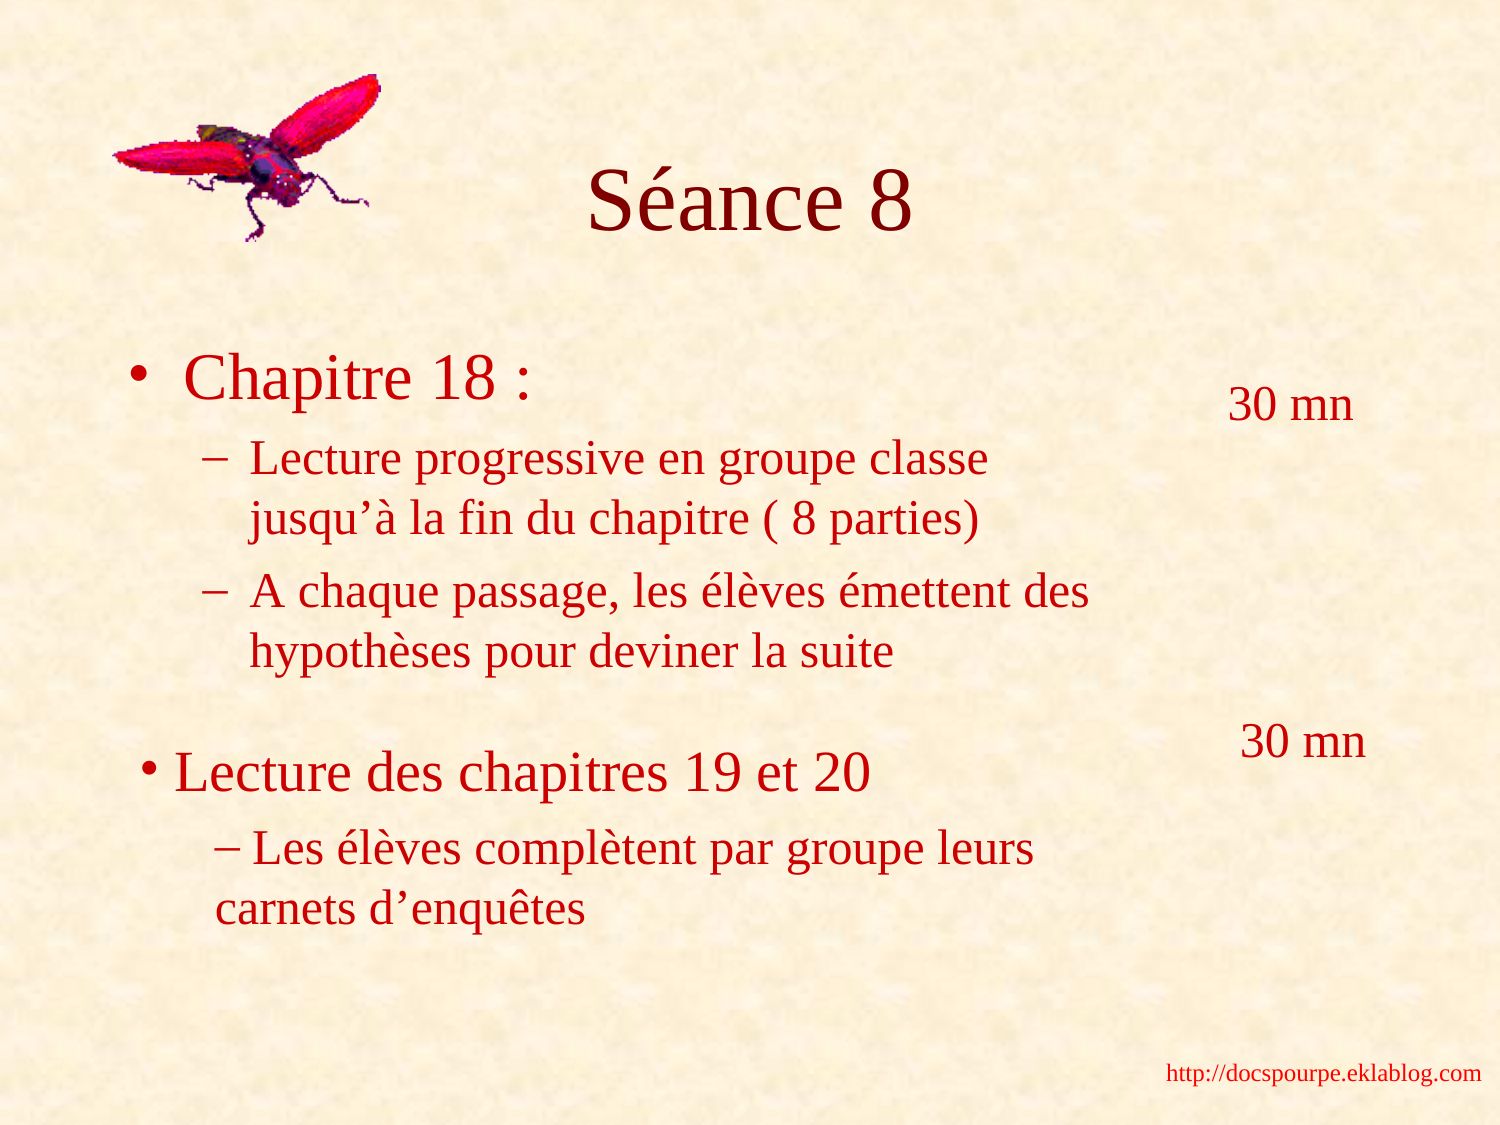

# Séance 8
Chapitre 18 :
Lecture progressive en groupe classe jusqu’à la fin du chapitre ( 8 parties)
A chaque passage, les élèves émettent des hypothèses pour deviner la suite
30 mn
30 mn
 Lecture des chapitres 19 et 20
 Les élèves complètent par groupe leurs carnets d’enquêtes
http://docspourpe.eklablog.com